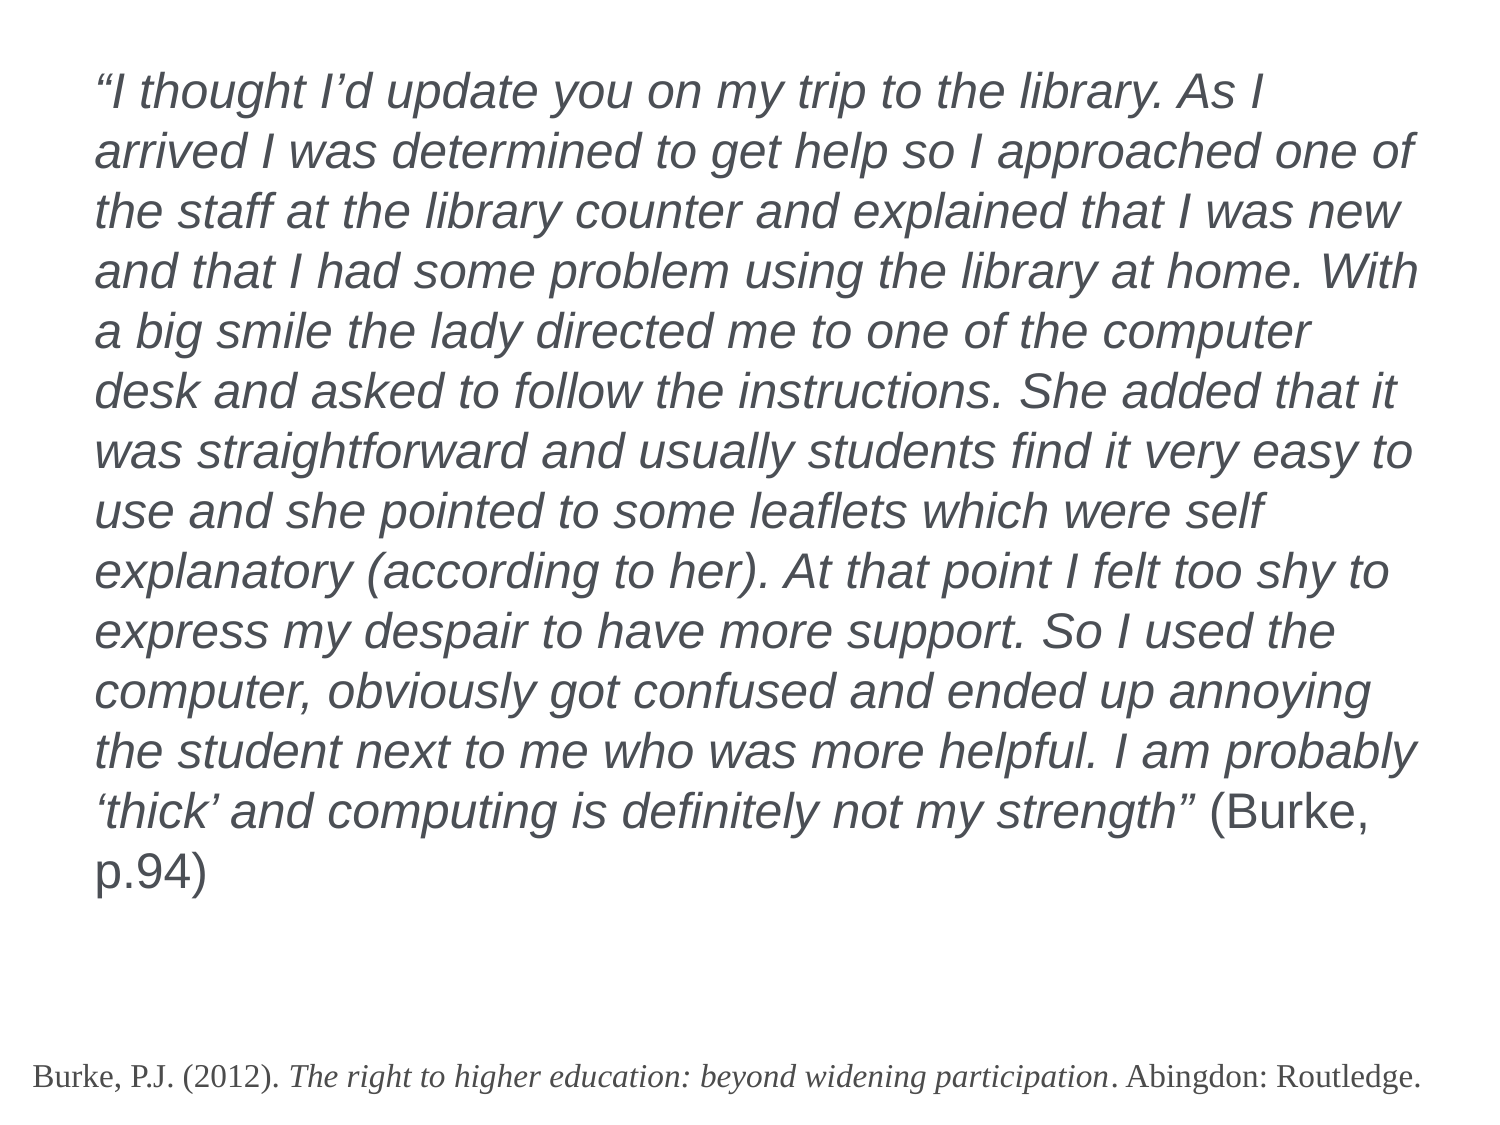

“I thought I’d update you on my trip to the library. As I arrived I was determined to get help so I approached one of the staff at the library counter and explained that I was new and that I had some problem using the library at home. With a big smile the lady directed me to one of the computer desk and asked to follow the instructions. She added that it was straightforward and usually students find it very easy to use and she pointed to some leaflets which were self explanatory (according to her). At that point I felt too shy to express my despair to have more support. So I used the computer, obviously got confused and ended up annoying the student next to me who was more helpful. I am probably ‘thick’ and computing is definitely not my strength” (Burke, p.94)
Burke, P.J. (2012). The right to higher education: beyond widening participation. Abingdon: Routledge.